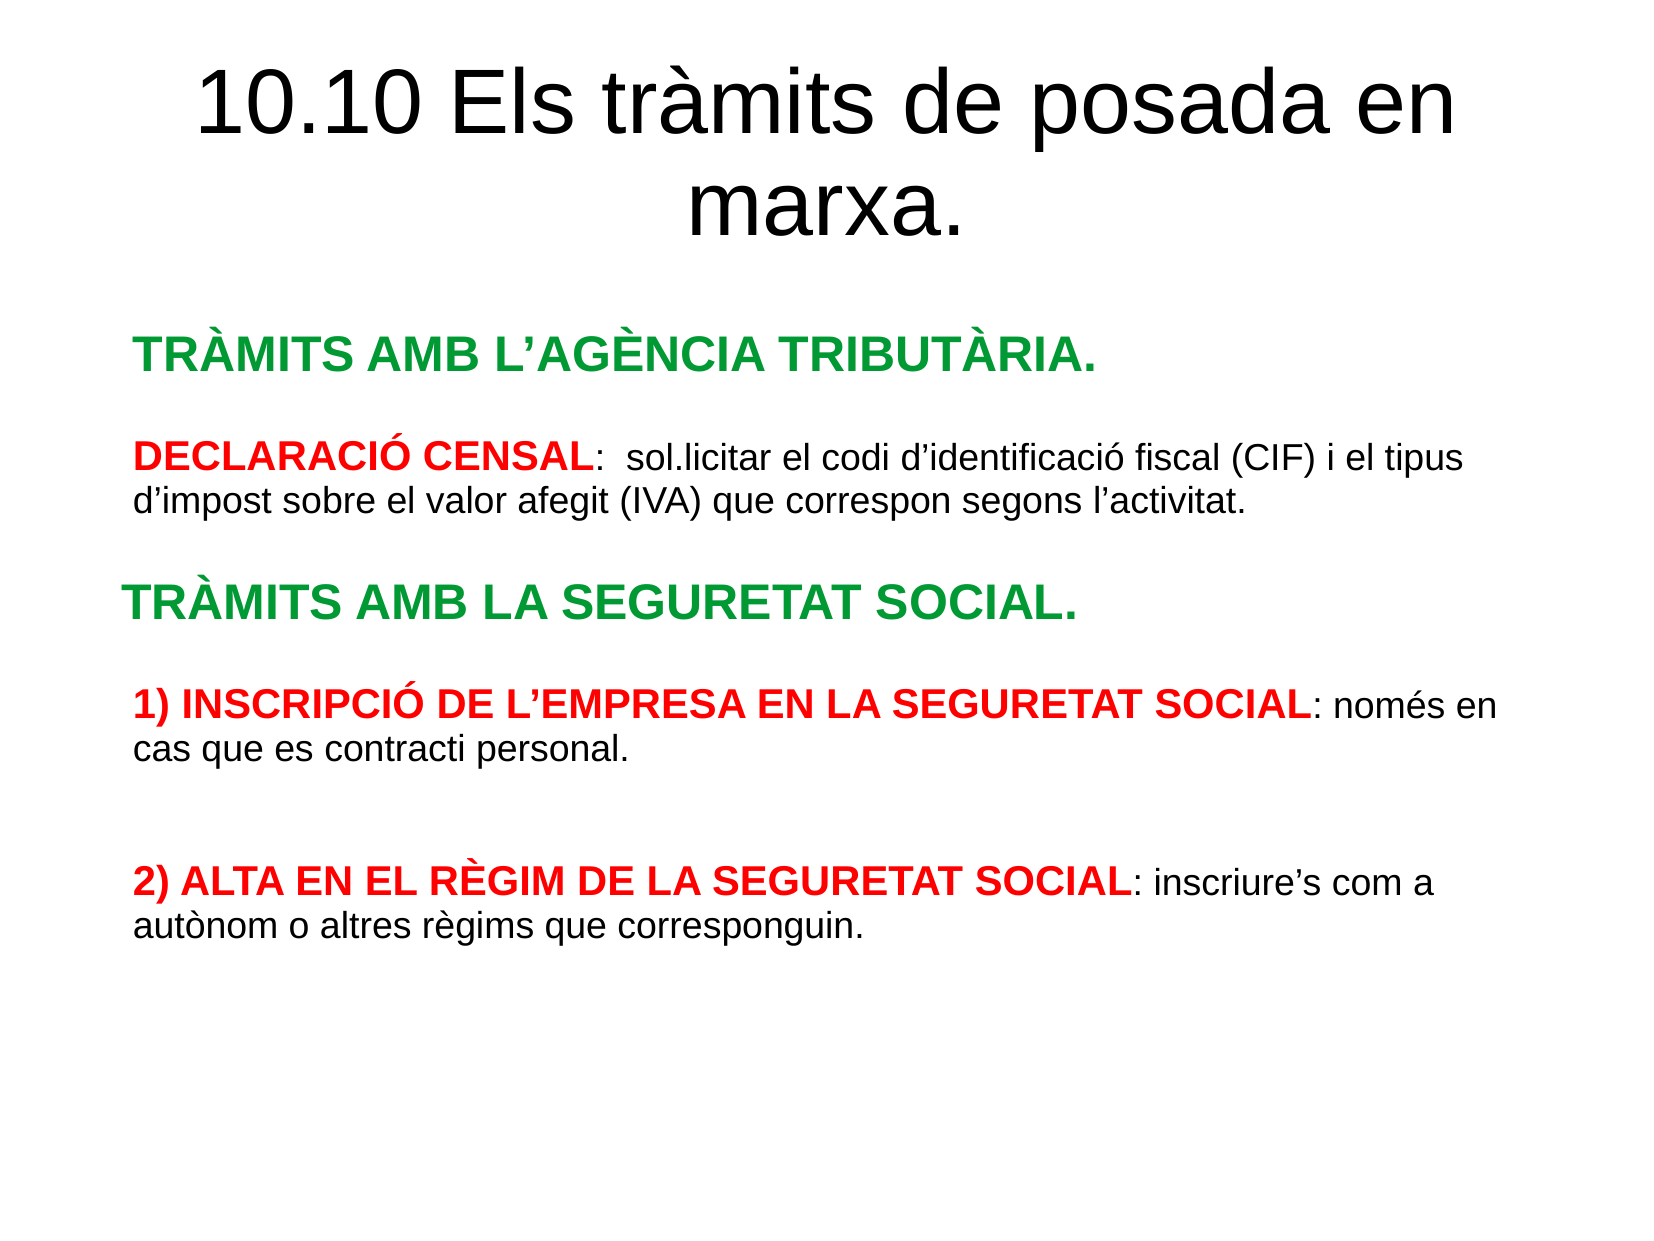

# 10.10 Els tràmits de posada en marxa.
TRÀMITS AMB L’AGÈNCIA TRIBUTÀRIA.
DECLARACIÓ CENSAL: sol.licitar el codi d’identificació fiscal (CIF) i el tipus d’impost sobre el valor afegit (IVA) que correspon segons l’activitat.
TRÀMITS AMB LA SEGURETAT SOCIAL.
1) INSCRIPCIÓ DE L’EMPRESA EN LA SEGURETAT SOCIAL: només en cas que es contracti personal.
2) ALTA EN EL RÈGIM DE LA SEGURETAT SOCIAL: inscriure’s com a autònom o altres règims que corresponguin.